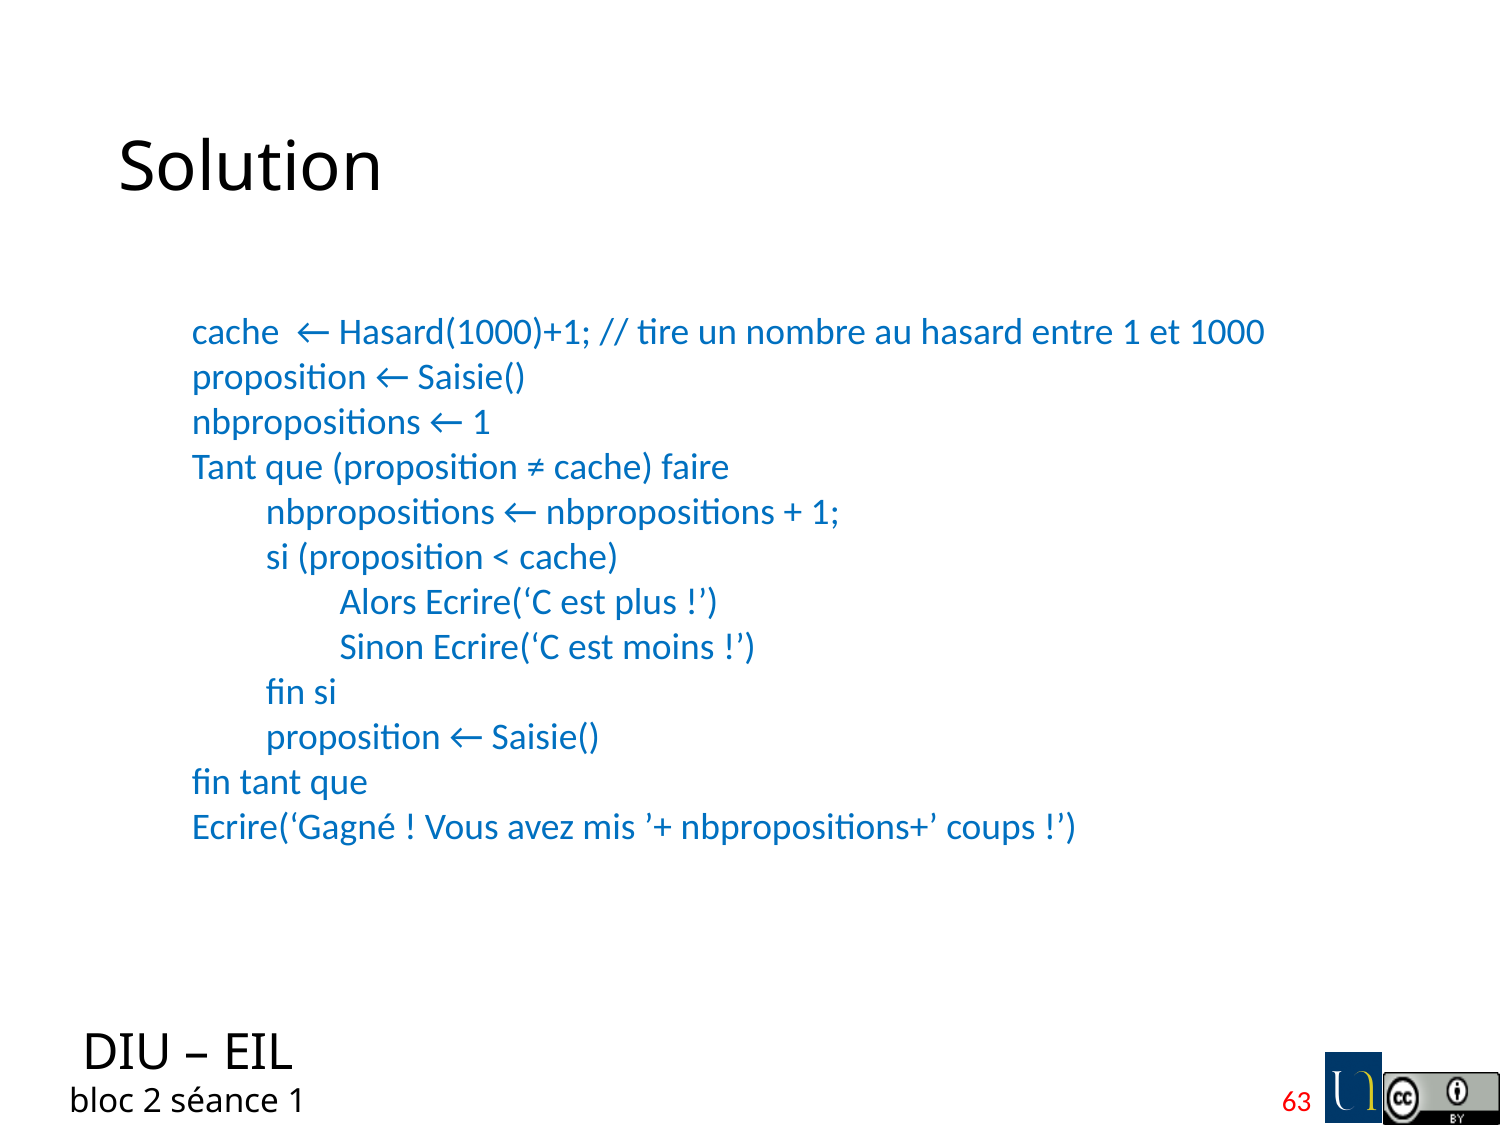

# Solution
	cache ← Hasard(1000)+1; // tire un nombre au hasard entre 1 et 1000
	proposition ← Saisie()
	nbpropositions ← 1
	Tant que (proposition ≠ cache) faire
		nbpropositions ← nbpropositions + 1;
		si (proposition < cache)
			Alors Ecrire(‘C est plus !’)
			Sinon Ecrire(‘C est moins !’)
		fin si
		proposition ← Saisie()
	fin tant que
	Ecrire(‘Gagné ! Vous avez mis ’+ nbpropositions+’ coups !’)